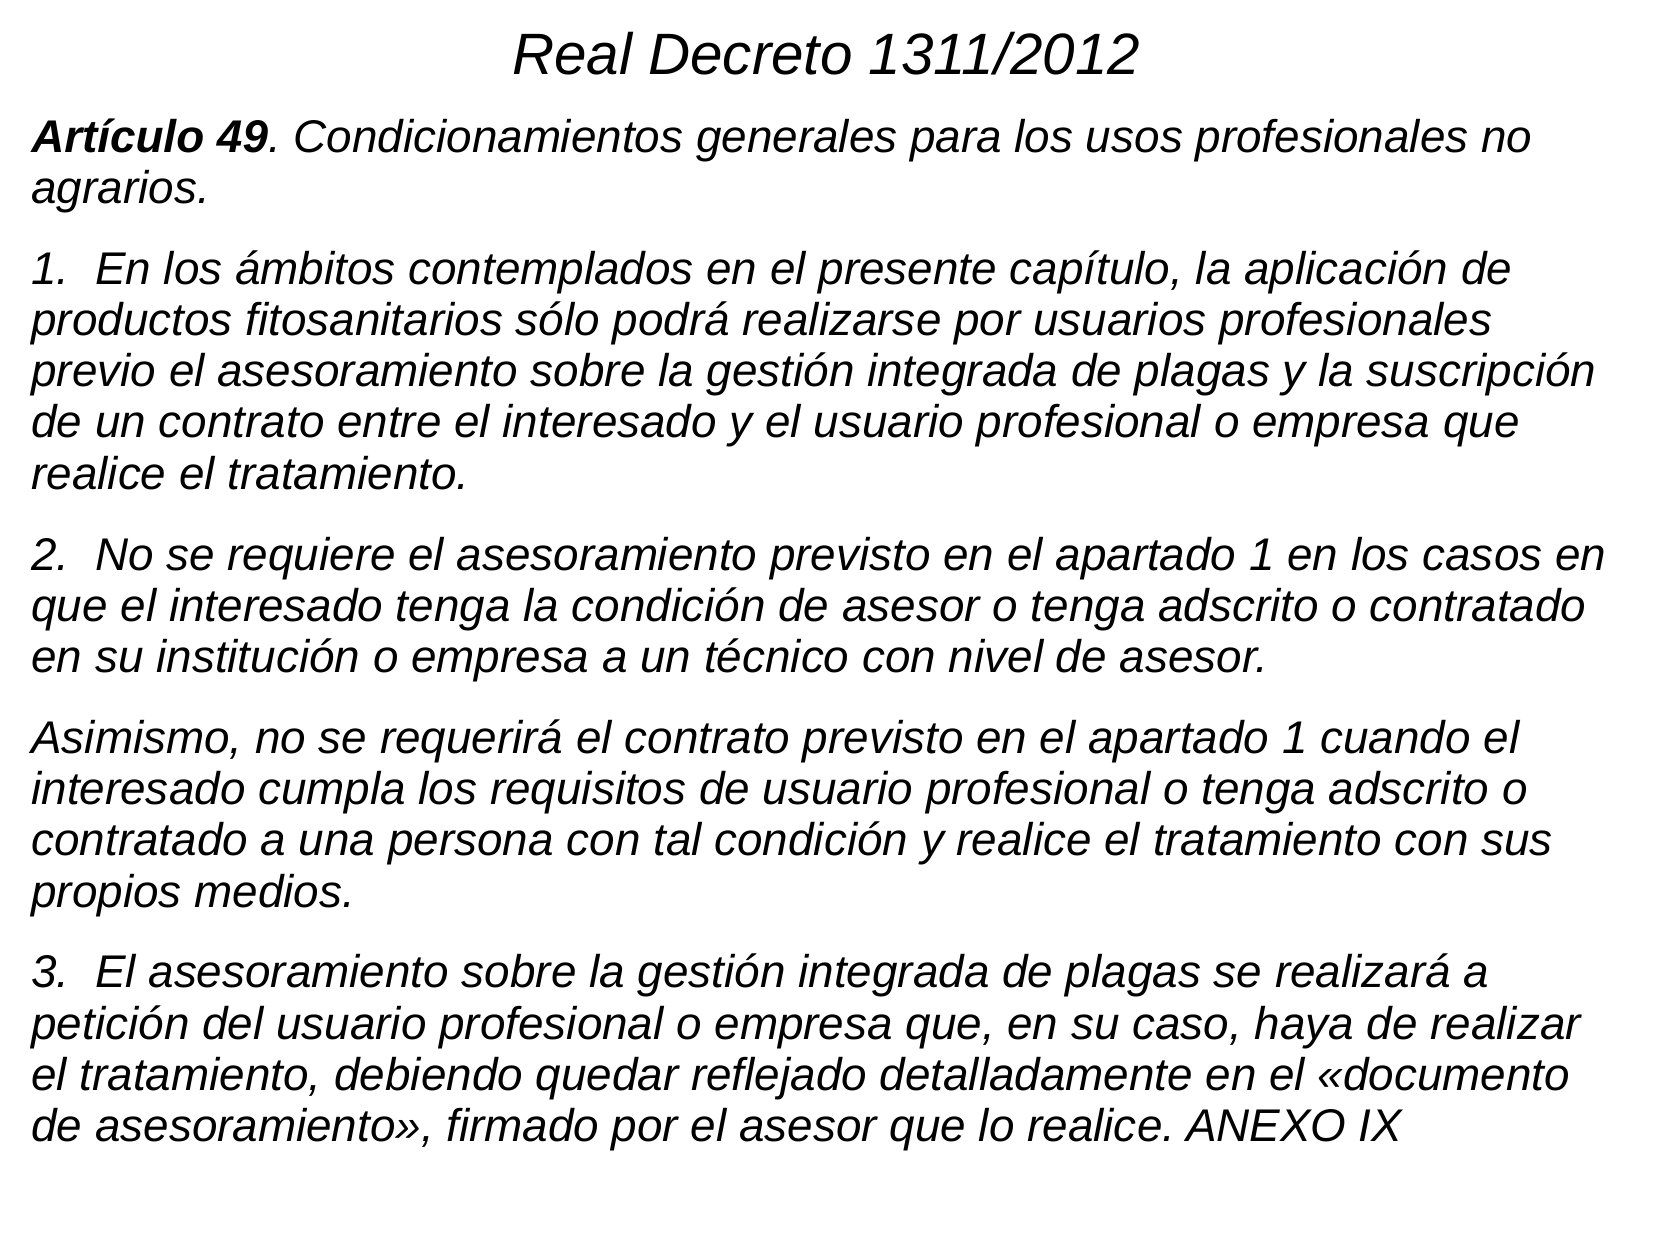

# Real Decreto 1311/2012
Artículo 49. Condicionamientos generales para los usos profesionales no agrarios.
1. En los ámbitos contemplados en el presente capítulo, la aplicación de productos fitosanitarios sólo podrá realizarse por usuarios profesionales previo el asesoramiento sobre la gestión integrada de plagas y la suscripción de un contrato entre el interesado y el usuario profesional o empresa que realice el tratamiento.
2. No se requiere el asesoramiento previsto en el apartado 1 en los casos en que el interesado tenga la condición de asesor o tenga adscrito o contratado en su institución o empresa a un técnico con nivel de asesor.
Asimismo, no se requerirá el contrato previsto en el apartado 1 cuando el interesado cumpla los requisitos de usuario profesional o tenga adscrito o contratado a una persona con tal condición y realice el tratamiento con sus propios medios.
3. El asesoramiento sobre la gestión integrada de plagas se realizará a petición del usuario profesional o empresa que, en su caso, haya de realizar el tratamiento, debiendo quedar reflejado detalladamente en el «documento de asesoramiento», firmado por el asesor que lo realice. ANEXO IX